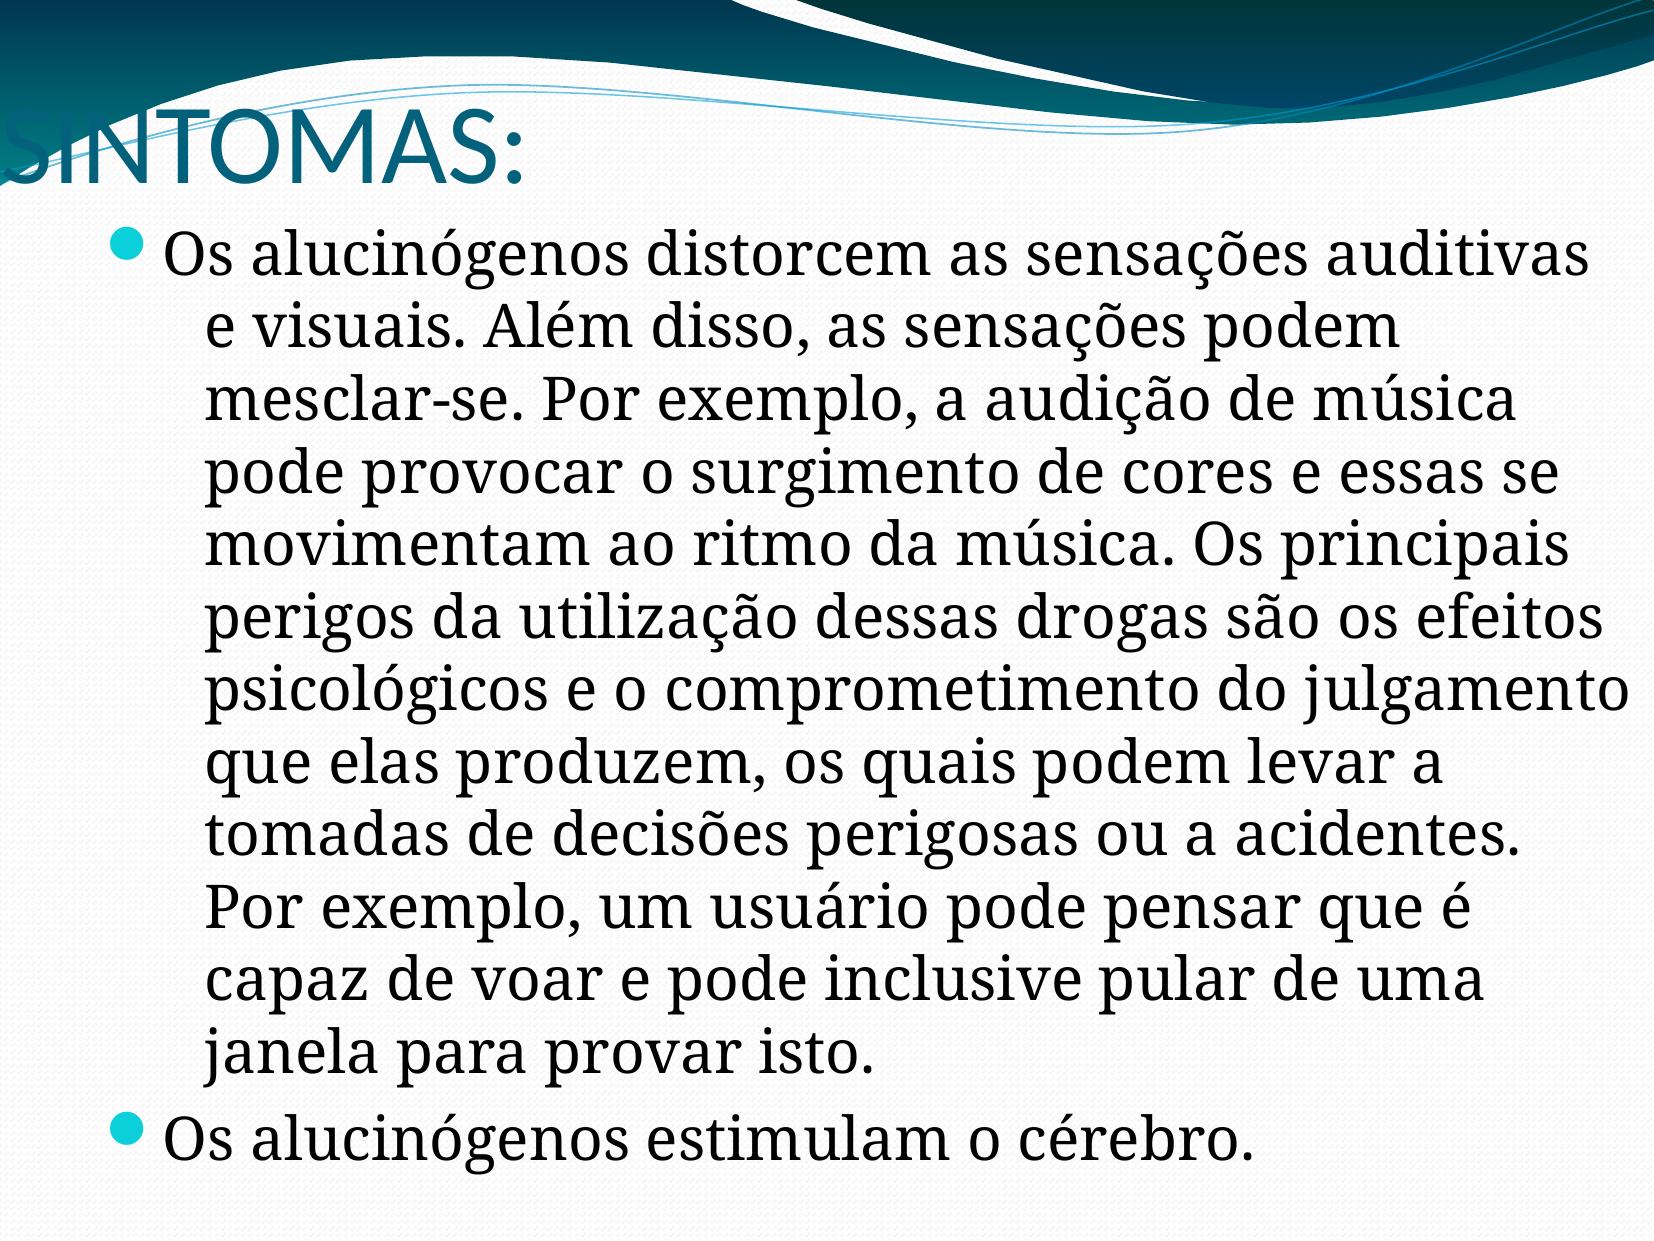

# SINTOMAS:
Os alucinógenos distorcem as sensações auditivas e visuais. Além disso, as sensações podem mesclar-se. Por exemplo, a audição de música pode provocar o surgimento de cores e essas se movimentam ao ritmo da música. Os principais perigos da utilização dessas drogas são os efeitos psicológicos e o comprometimento do julgamento que elas produzem, os quais podem levar a tomadas de decisões perigosas ou a acidentes. Por exemplo, um usuário pode pensar que é capaz de voar e pode inclusive pular de uma janela para provar isto.
Os alucinógenos estimulam o cérebro.